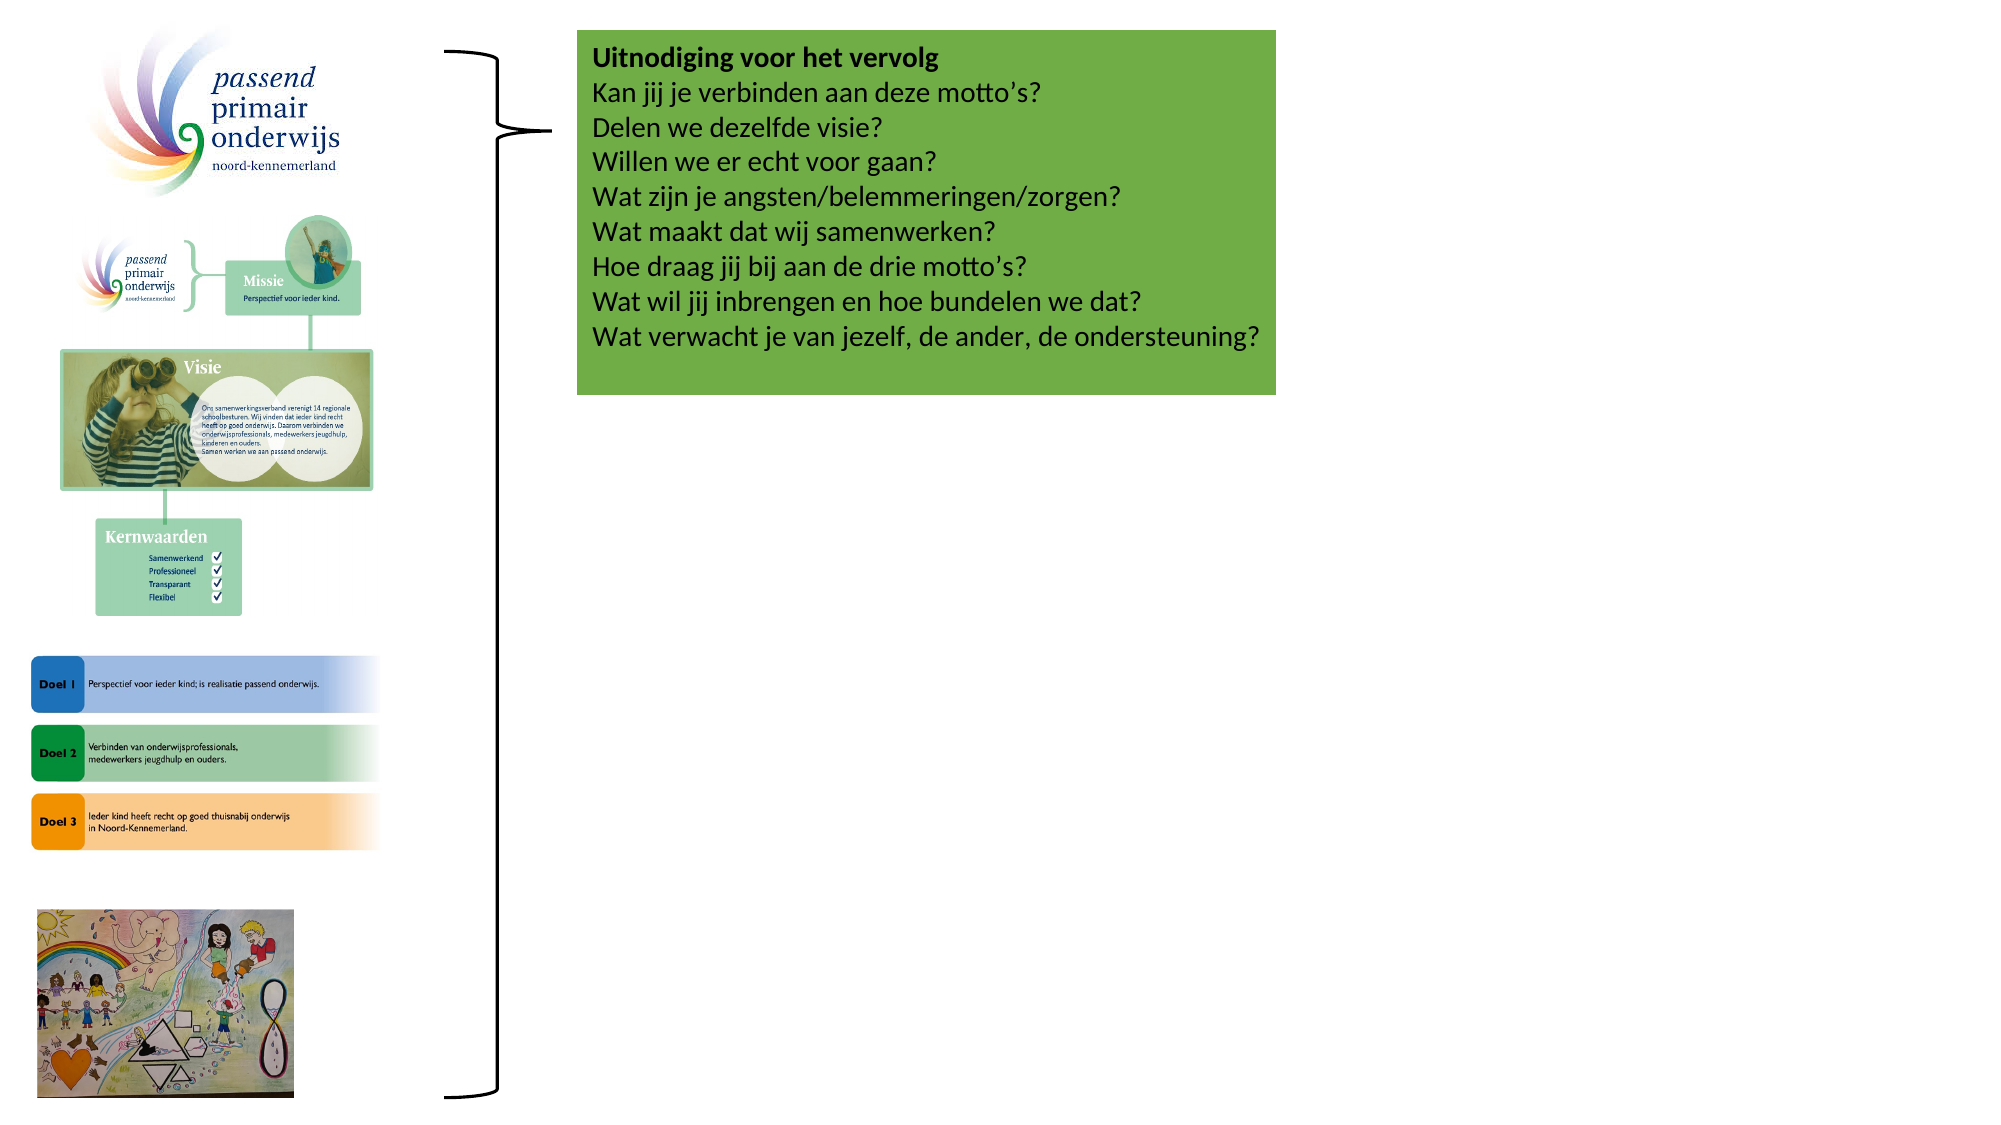

Uitnodiging voor het vervolg
Kan jij je verbinden aan deze motto’s?
Delen we dezelfde visie?
Willen we er echt voor gaan?
Wat zijn je angsten/belemmeringen/zorgen?
Wat maakt dat wij samenwerken?
Hoe draag jij bij aan de drie motto’s?
Wat wil jij inbrengen en hoe bundelen we dat?
Wat verwacht je van jezelf, de ander, de ondersteuning?
April/juni